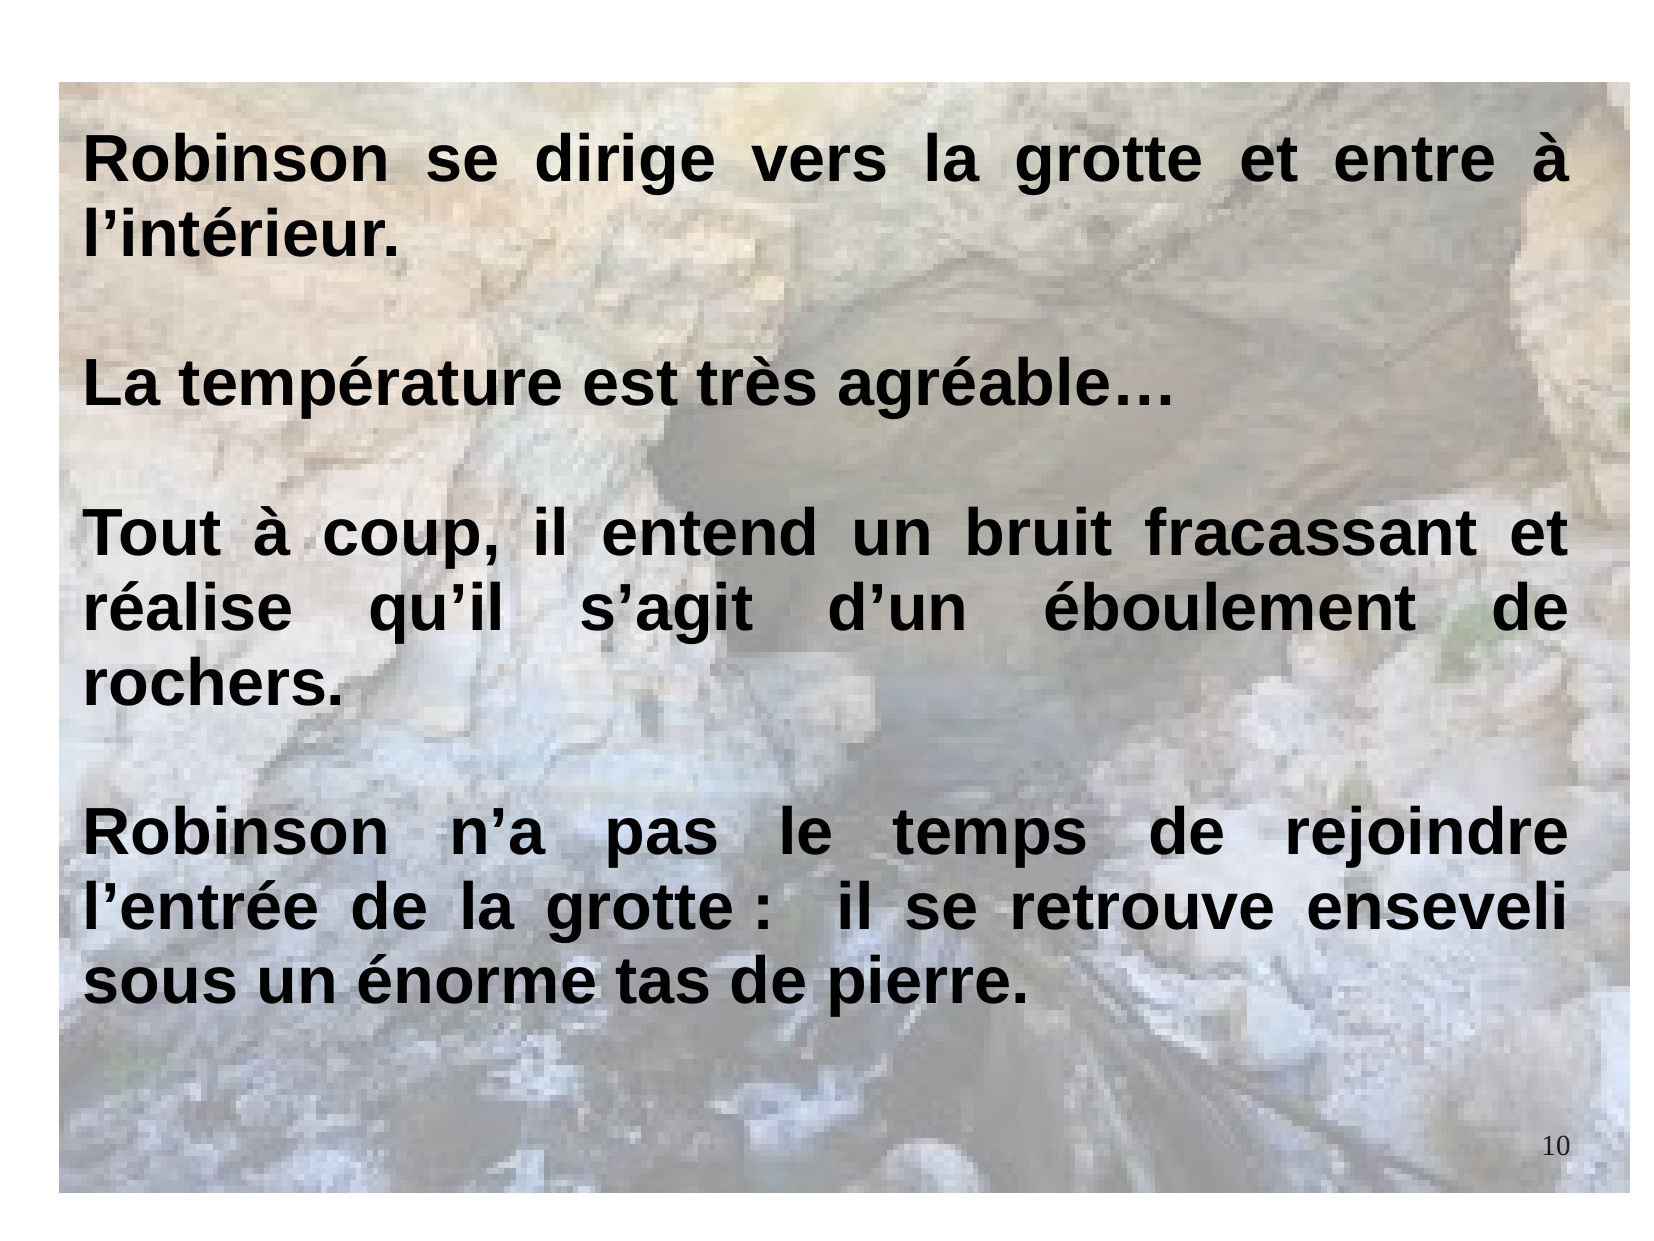

# Robinson se dirige vers la grotte et entre à l’intérieur.
La température est très agréable…
Tout à coup, il entend un bruit fracassant et réalise qu’il s’agit d’un éboulement de rochers.
Robinson n’a pas le temps de rejoindre l’entrée de la grotte : il se retrouve enseveli sous un énorme tas de pierre.
10